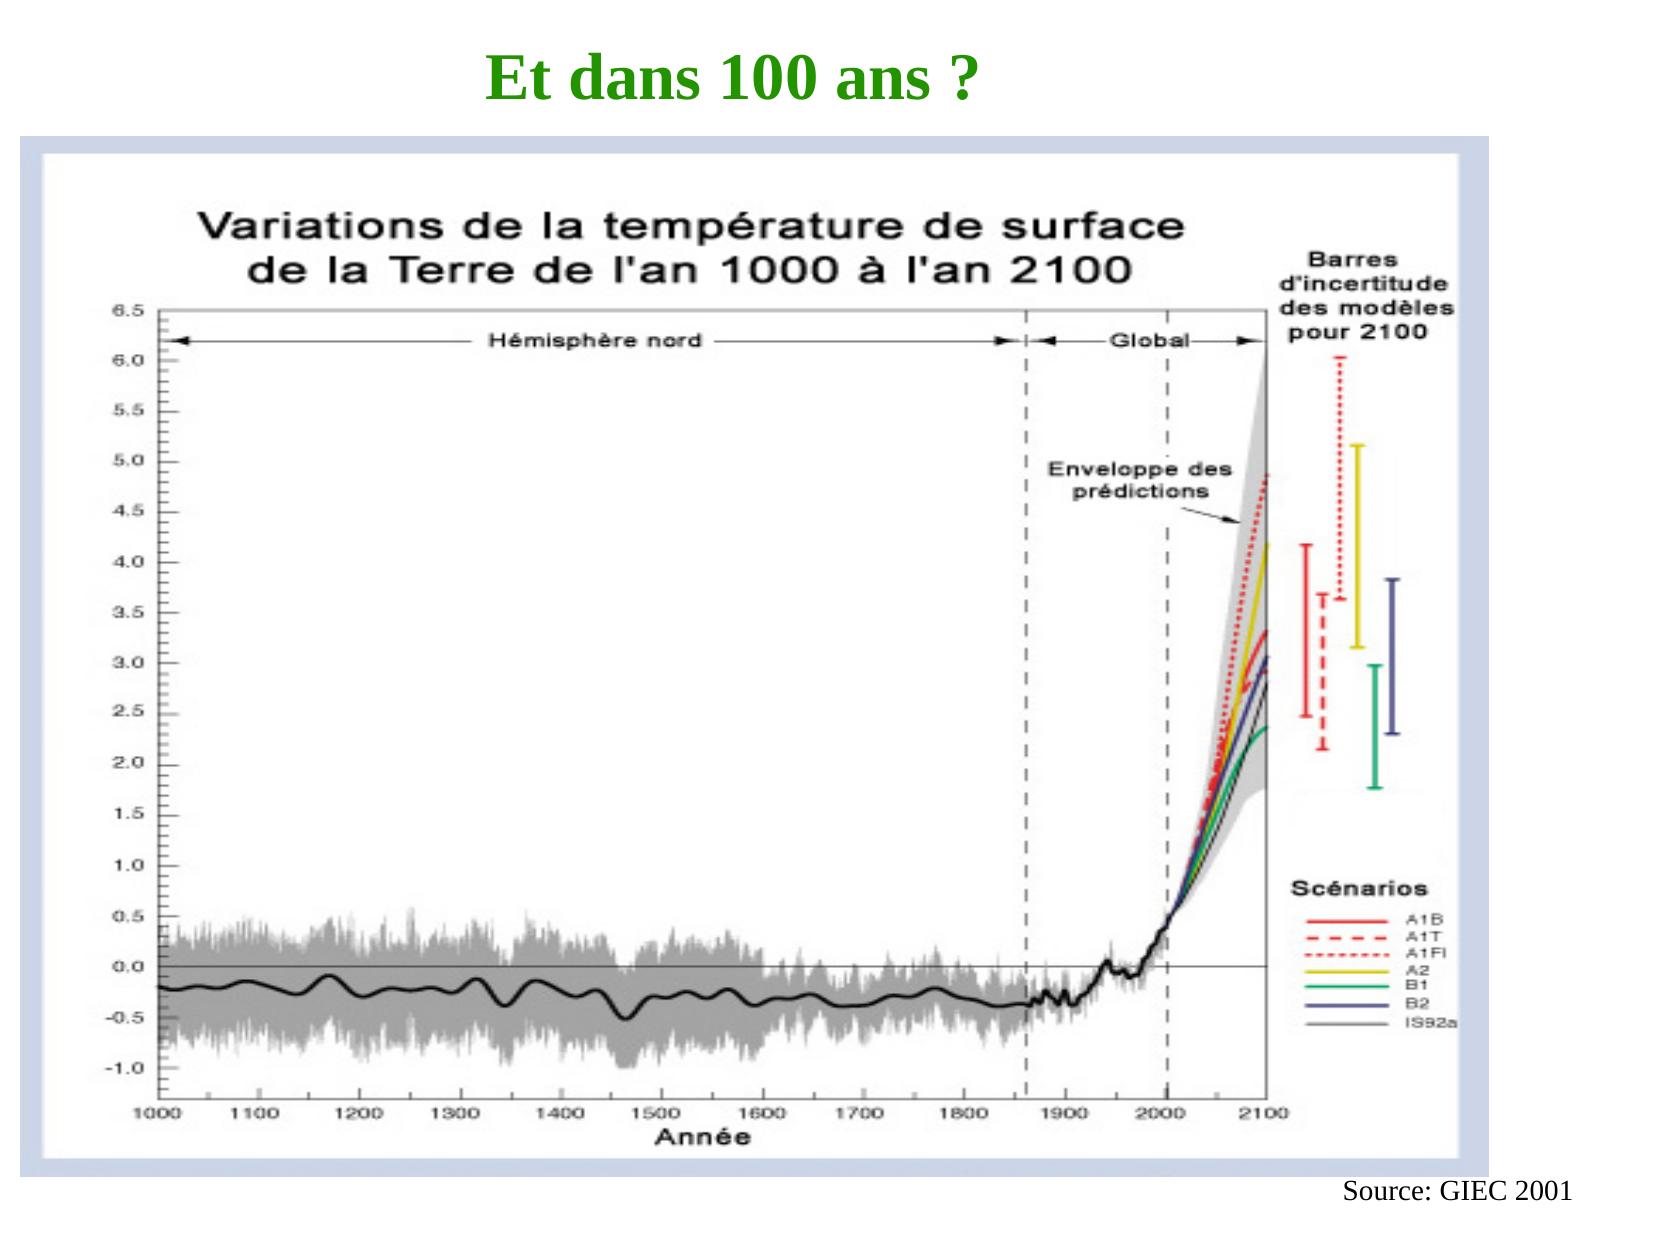

Et dans 100 ans ?
Source: GIEC 2001